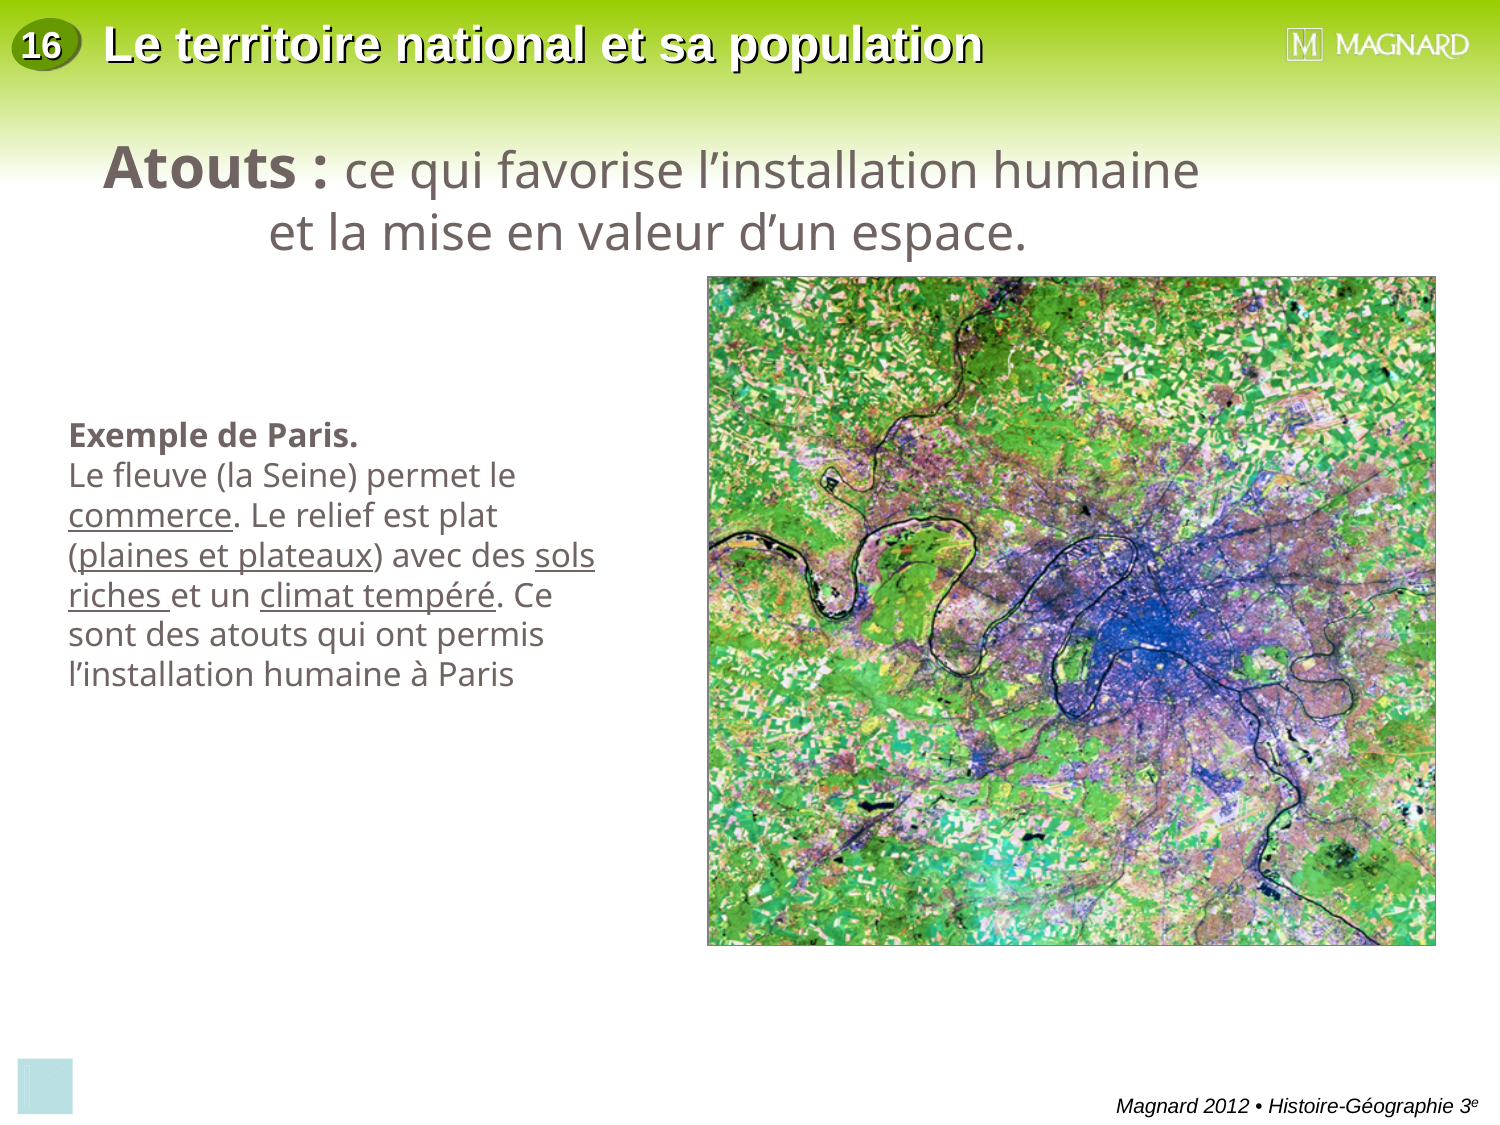

Atouts : ce qui favorise l’installation humaine
	 et la mise en valeur d’un espace.
Exemple de Paris.
Le fleuve (la Seine) permet le commerce. Le relief est plat (plaines et plateaux) avec des sols riches et un climat tempéré. Ce sont des atouts qui ont permis l’installation humaine à Paris